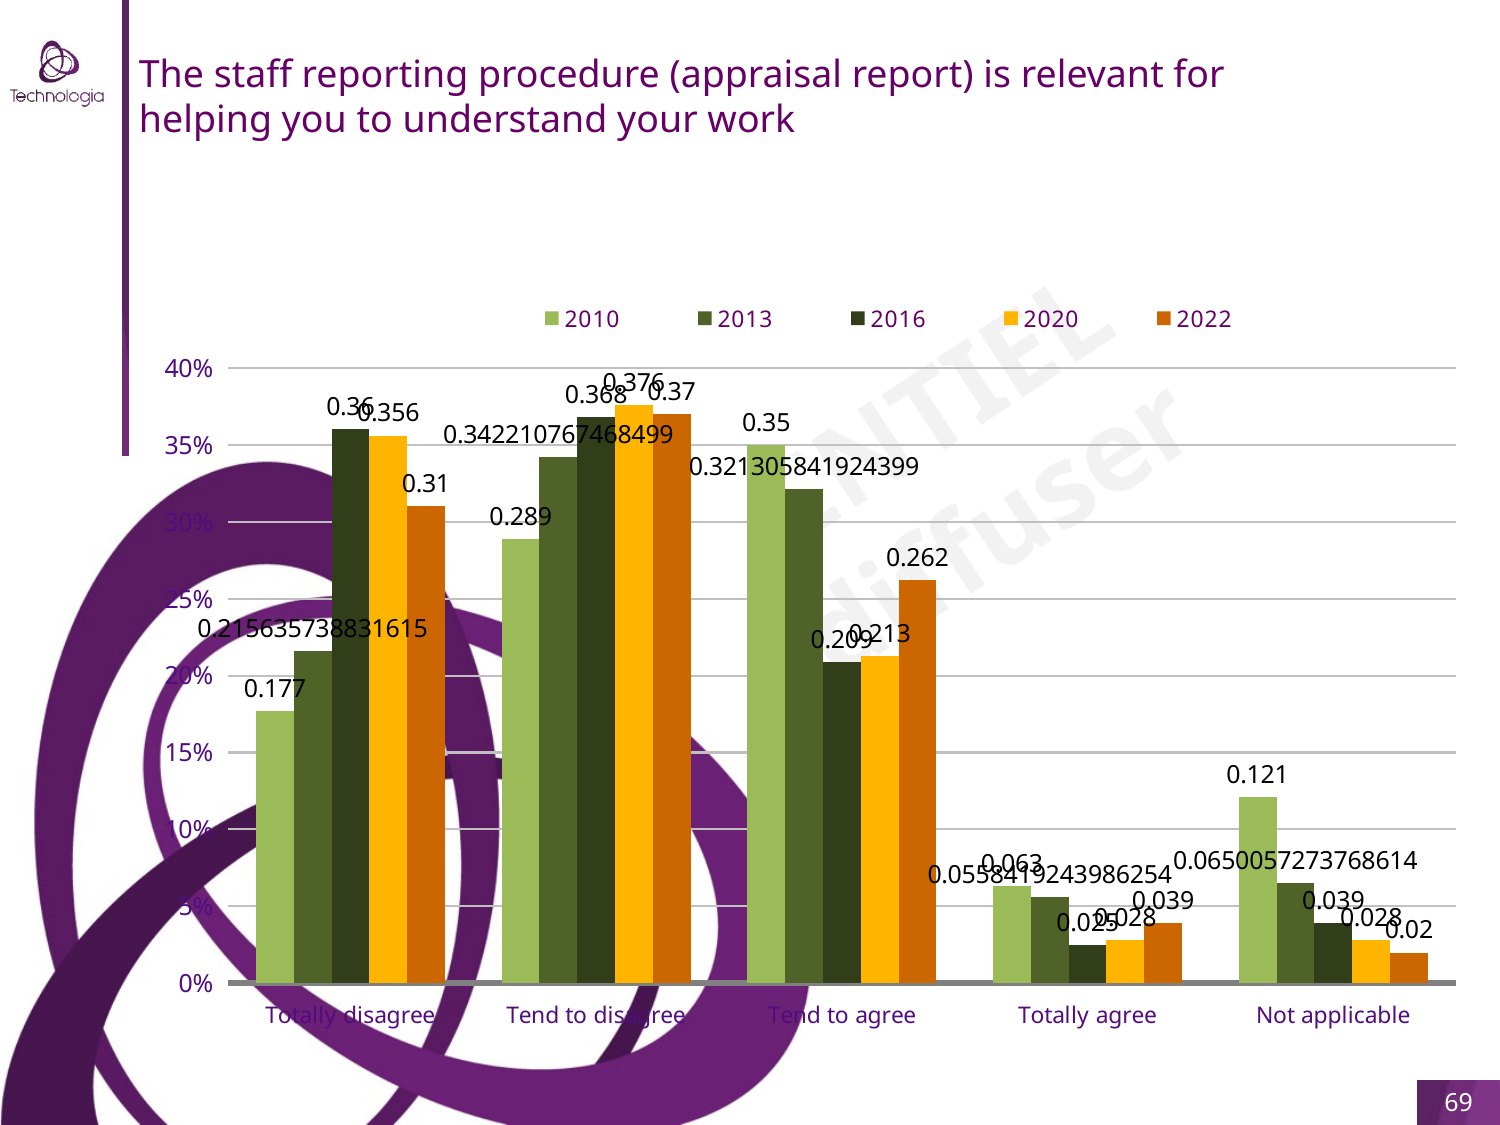

# The staff reporting procedure (appraisal report) is relevant for helping you to understand your work
### Chart
| Category | 2010 | 2013 | 2016 | 2020 | 2022 |
|---|---|---|---|---|---|
| Totally disagree | 0.177 | 0.215635738831615 | 0.36 | 0.356 | 0.31 |
| Tend to disagree | 0.289 | 0.342210767468499 | 0.368 | 0.376 | 0.37 |
| Tend to agree | 0.35 | 0.321305841924399 | 0.209 | 0.213 | 0.262 |
| Totally agree | 0.063 | 0.0558419243986254 | 0.025 | 0.028 | 0.039 |
| Not applicable | 0.121 | 0.0650057273768614 | 0.039 | 0.028 | 0.02 |